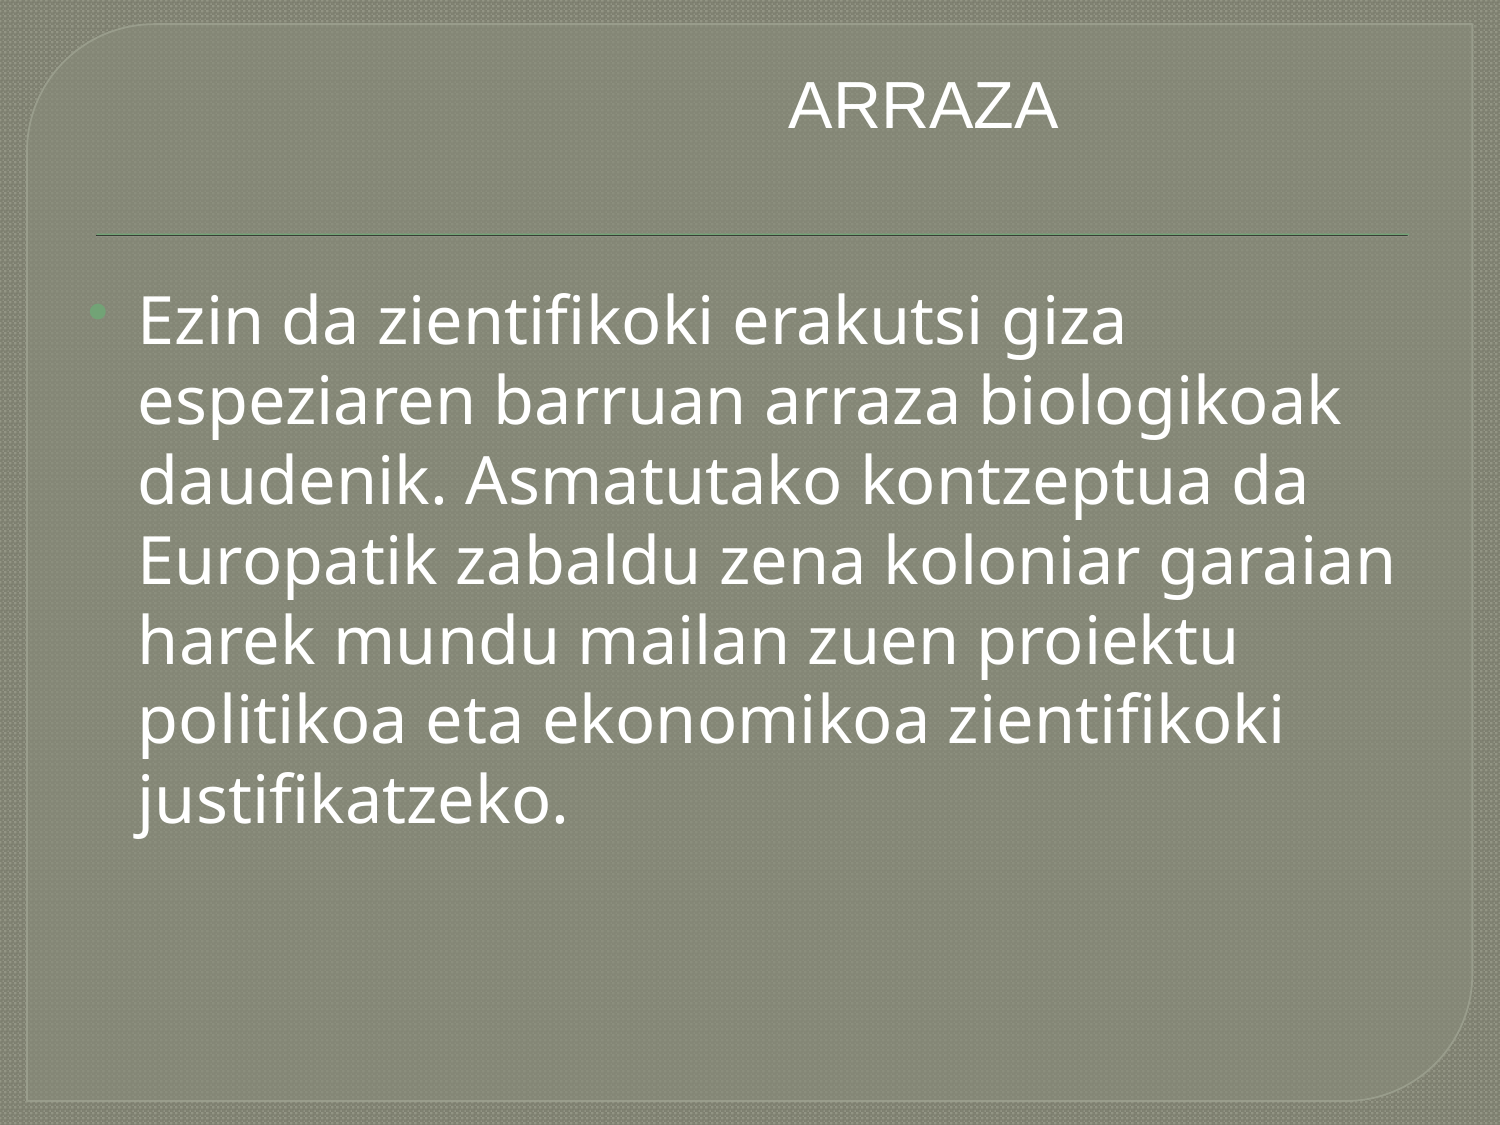

ARRAZA
# Ezin da zientifikoki erakutsi giza espeziaren barruan arraza biologikoak daudenik. Asmatutako kontzeptua da Europatik zabaldu zena koloniar garaian harek mundu mailan zuen proiektu politikoa eta ekonomikoa zientifikoki justifikatzeko.